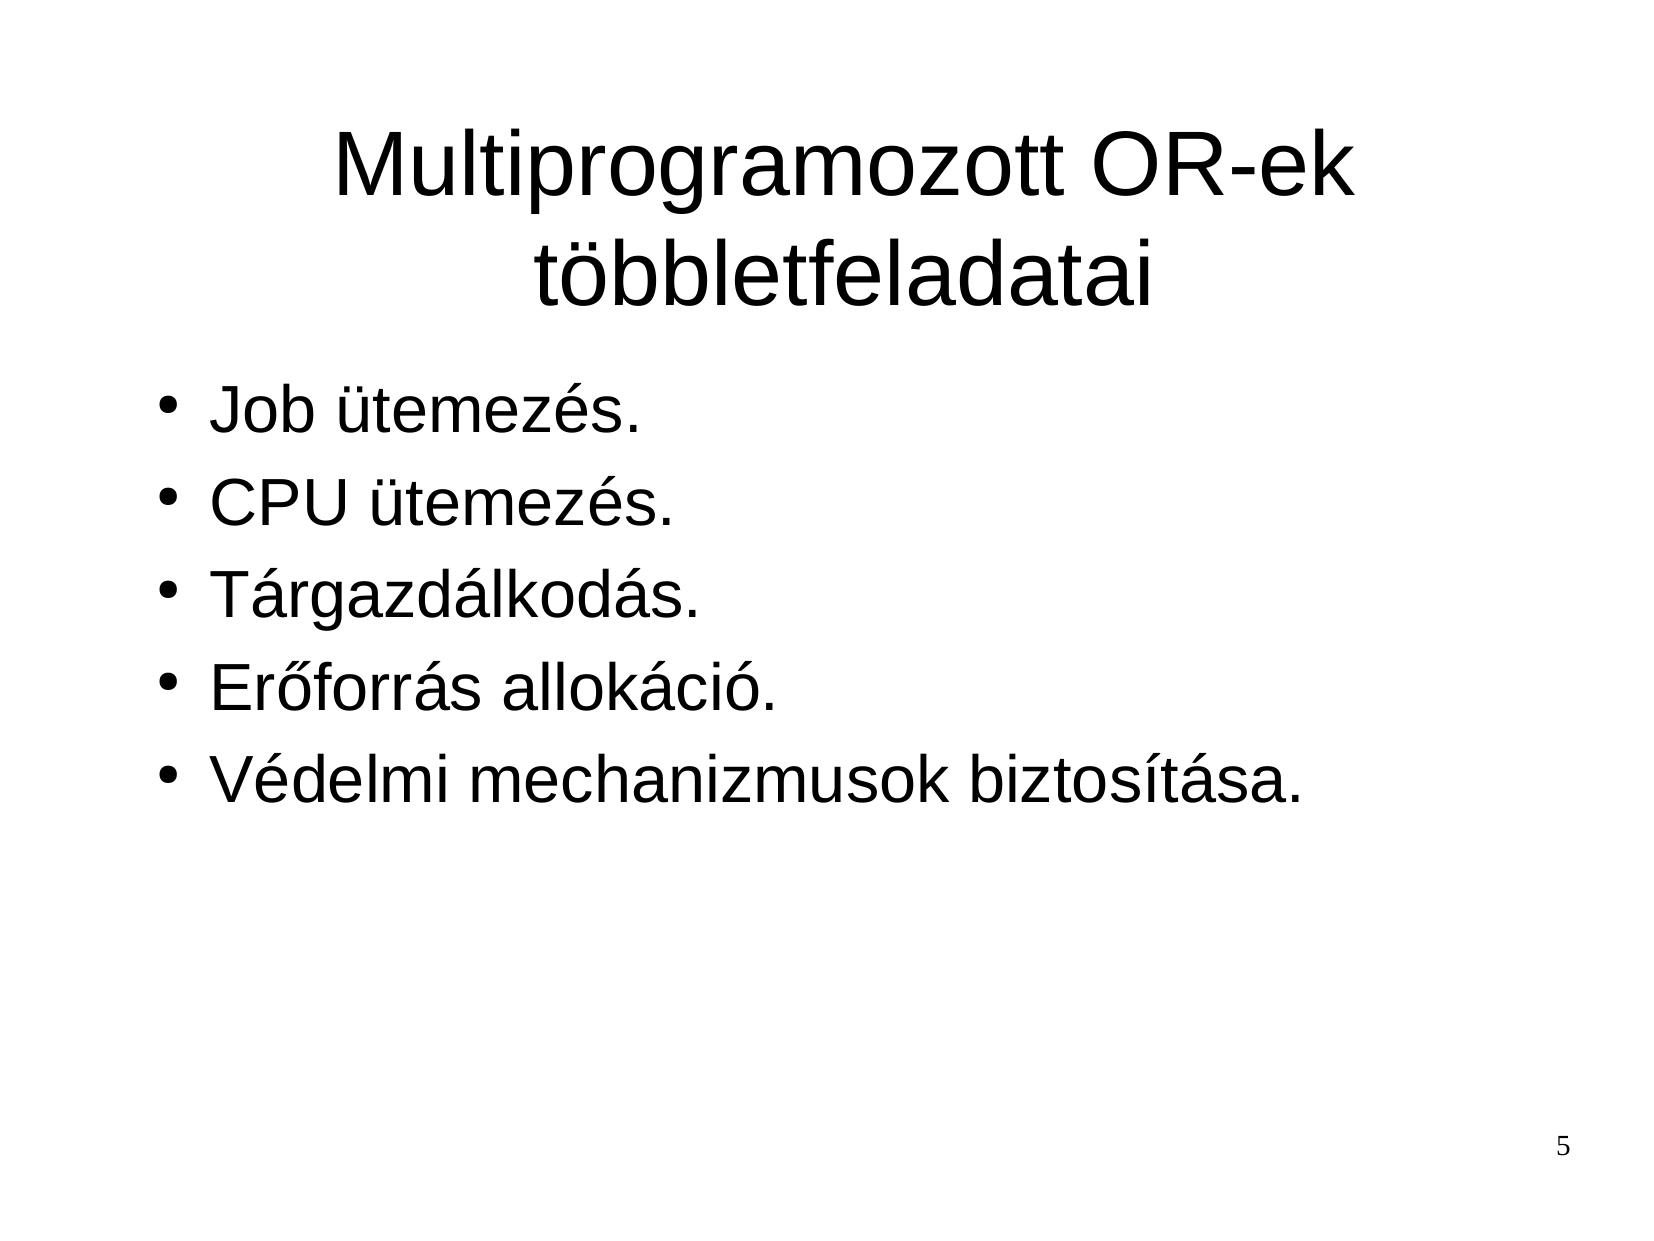

# Multiprogramozott OR-ek többletfeladatai
Job ütemezés.
CPU ütemezés.
Tárgazdálkodás.
Erőforrás allokáció.
Védelmi mechanizmusok biztosítása.
5